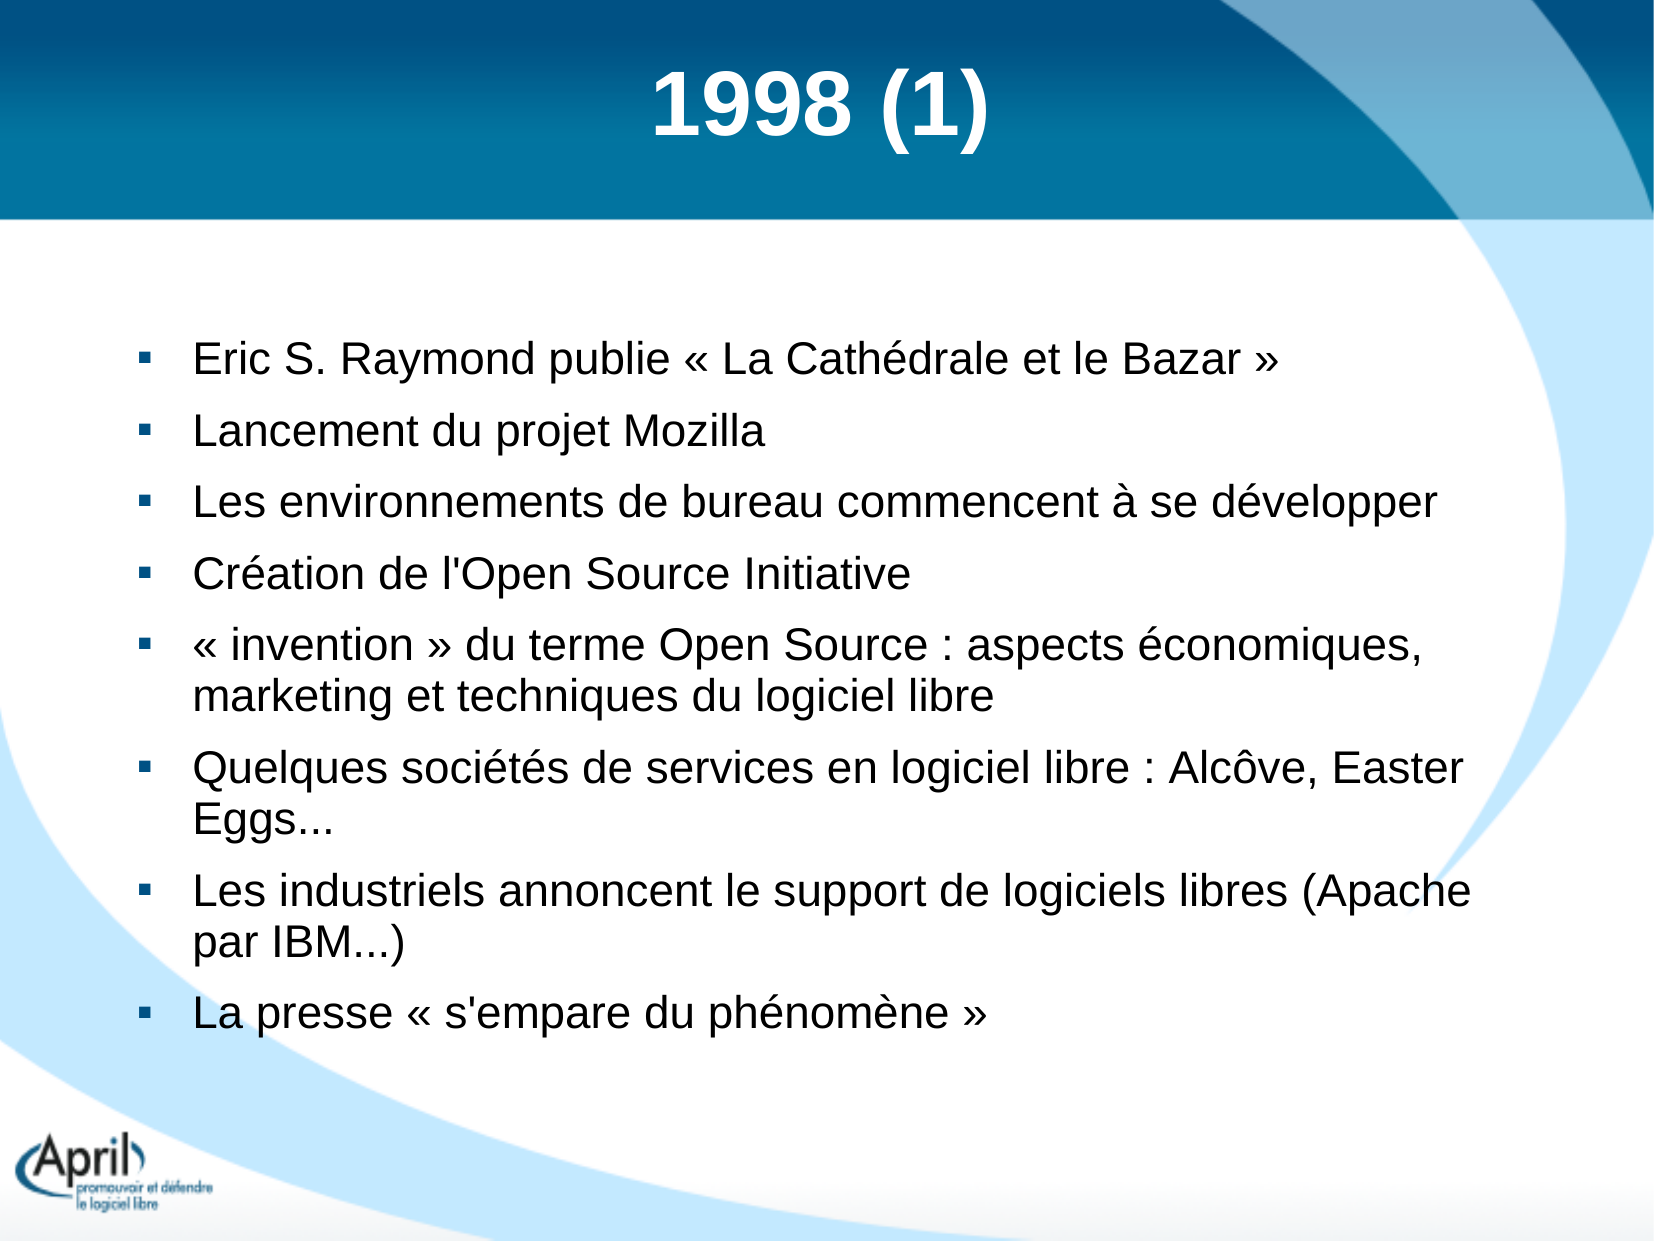

# 1998 (1)
Eric S. Raymond publie « La Cathédrale et le Bazar »
Lancement du projet Mozilla
Les environnements de bureau commencent à se développer
Création de l'Open Source Initiative
« invention » du terme Open Source : aspects économiques, marketing et techniques du logiciel libre
Quelques sociétés de services en logiciel libre : Alcôve, Easter Eggs...
Les industriels annoncent le support de logiciels libres (Apache par IBM...)
La presse « s'empare du phénomène »